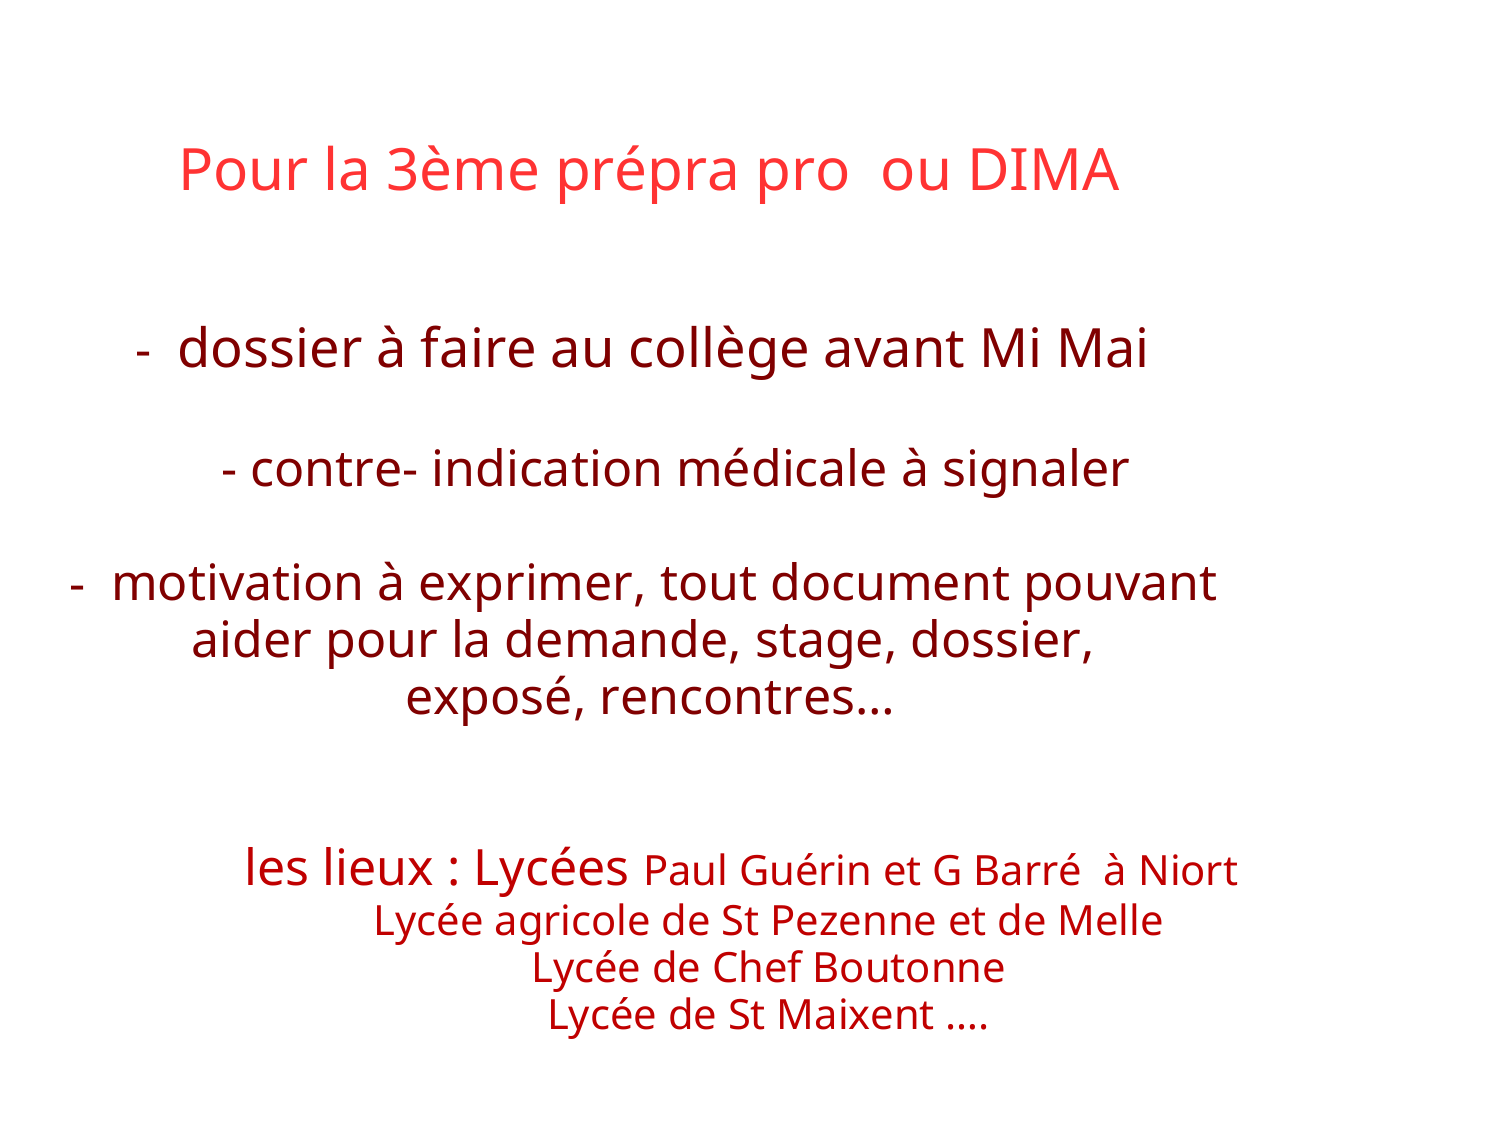

Pour la 3ème prépra pro  ou DIMA
- dossier à faire au collège avant Mi Mai
 - contre- indication médicale à signaler
 motivation à exprimer, tout document pouvant
aider pour la demande, stage, dossier,
exposé, rencontres…
 les lieux : Lycées Paul Guérin et G Barré à Niort
 Lycée agricole de St Pezenne et de Melle
 Lycée de Chef Boutonne
 Lycée de St Maixent ….